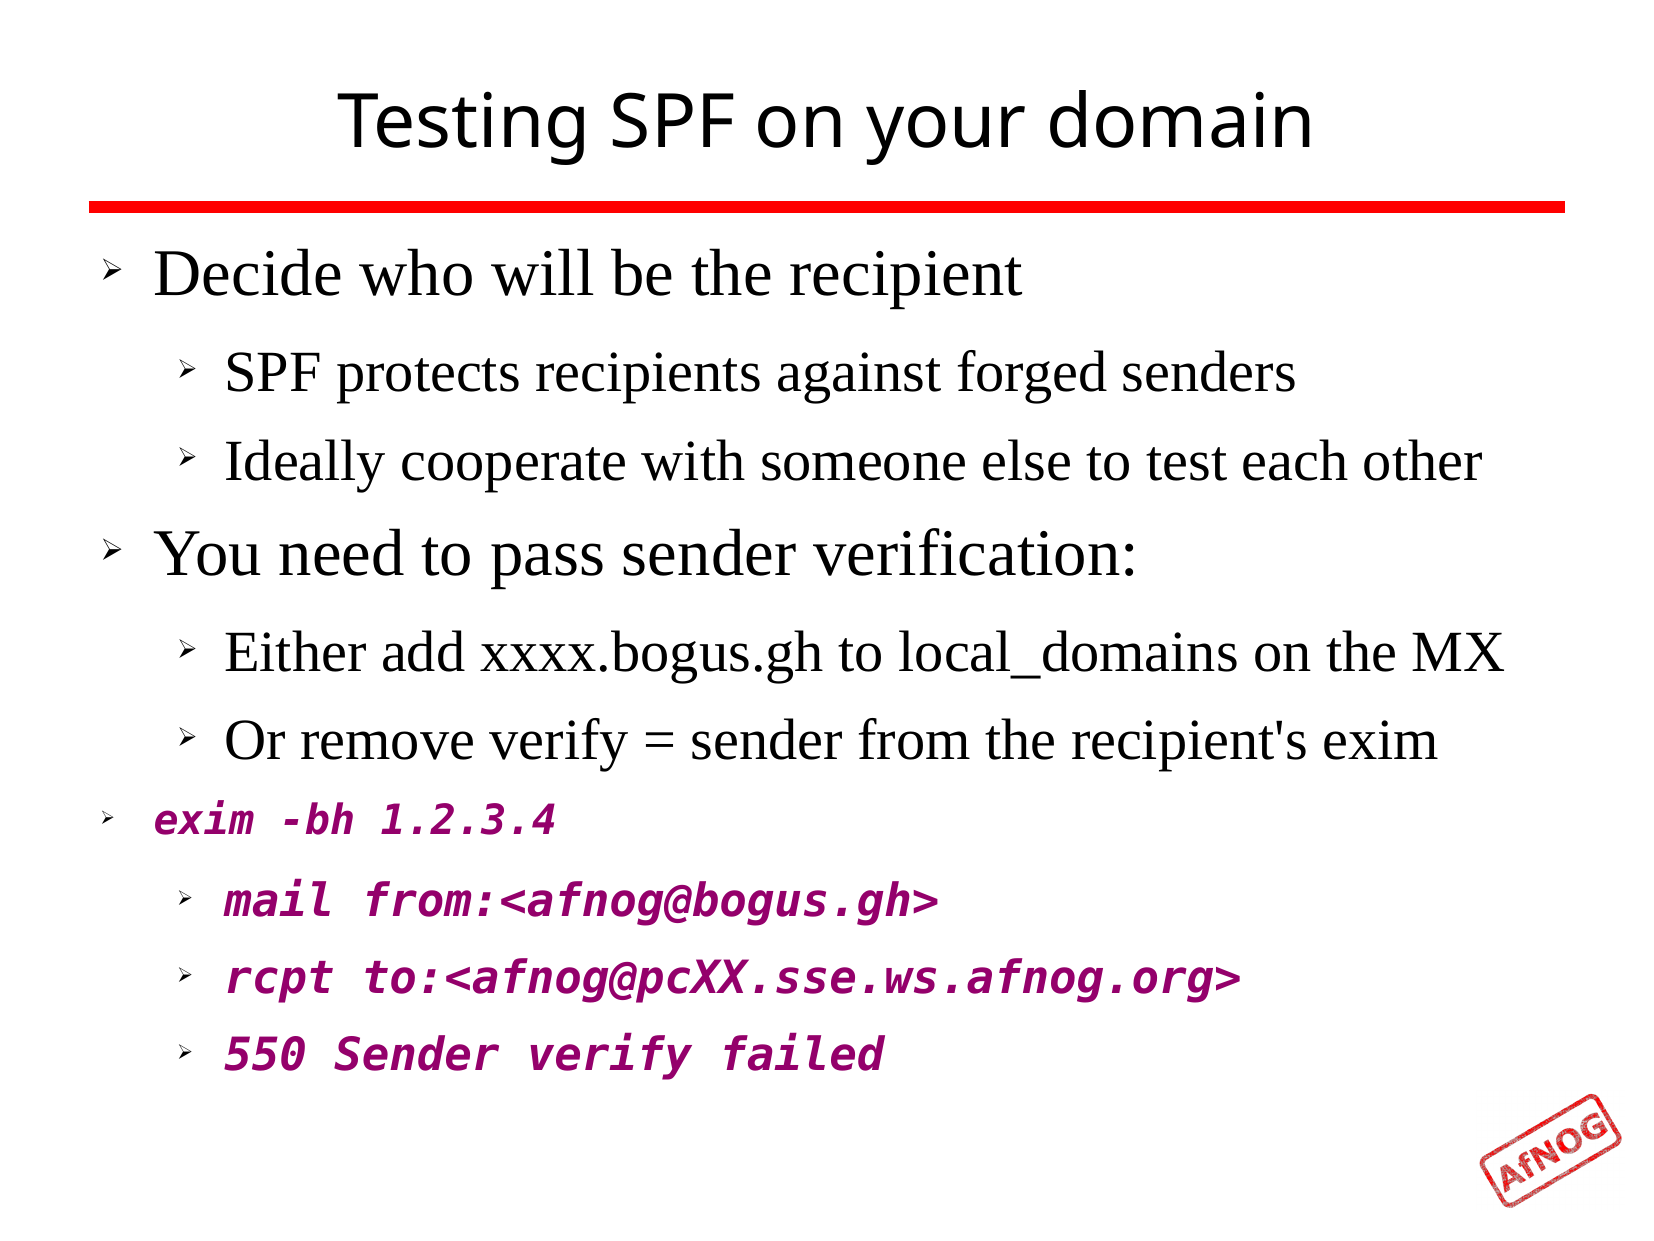

# Testing SPF on your domain
Decide who will be the recipient
SPF protects recipients against forged senders
Ideally cooperate with someone else to test each other
You need to pass sender verification:
Either add xxxx.bogus.gh to local_domains on the MX
Or remove verify = sender from the recipient's exim
exim -bh 1.2.3.4
mail from:<afnog@bogus.gh>
rcpt to:<afnog@pcXX.sse.ws.afnog.org>
550 Sender verify failed